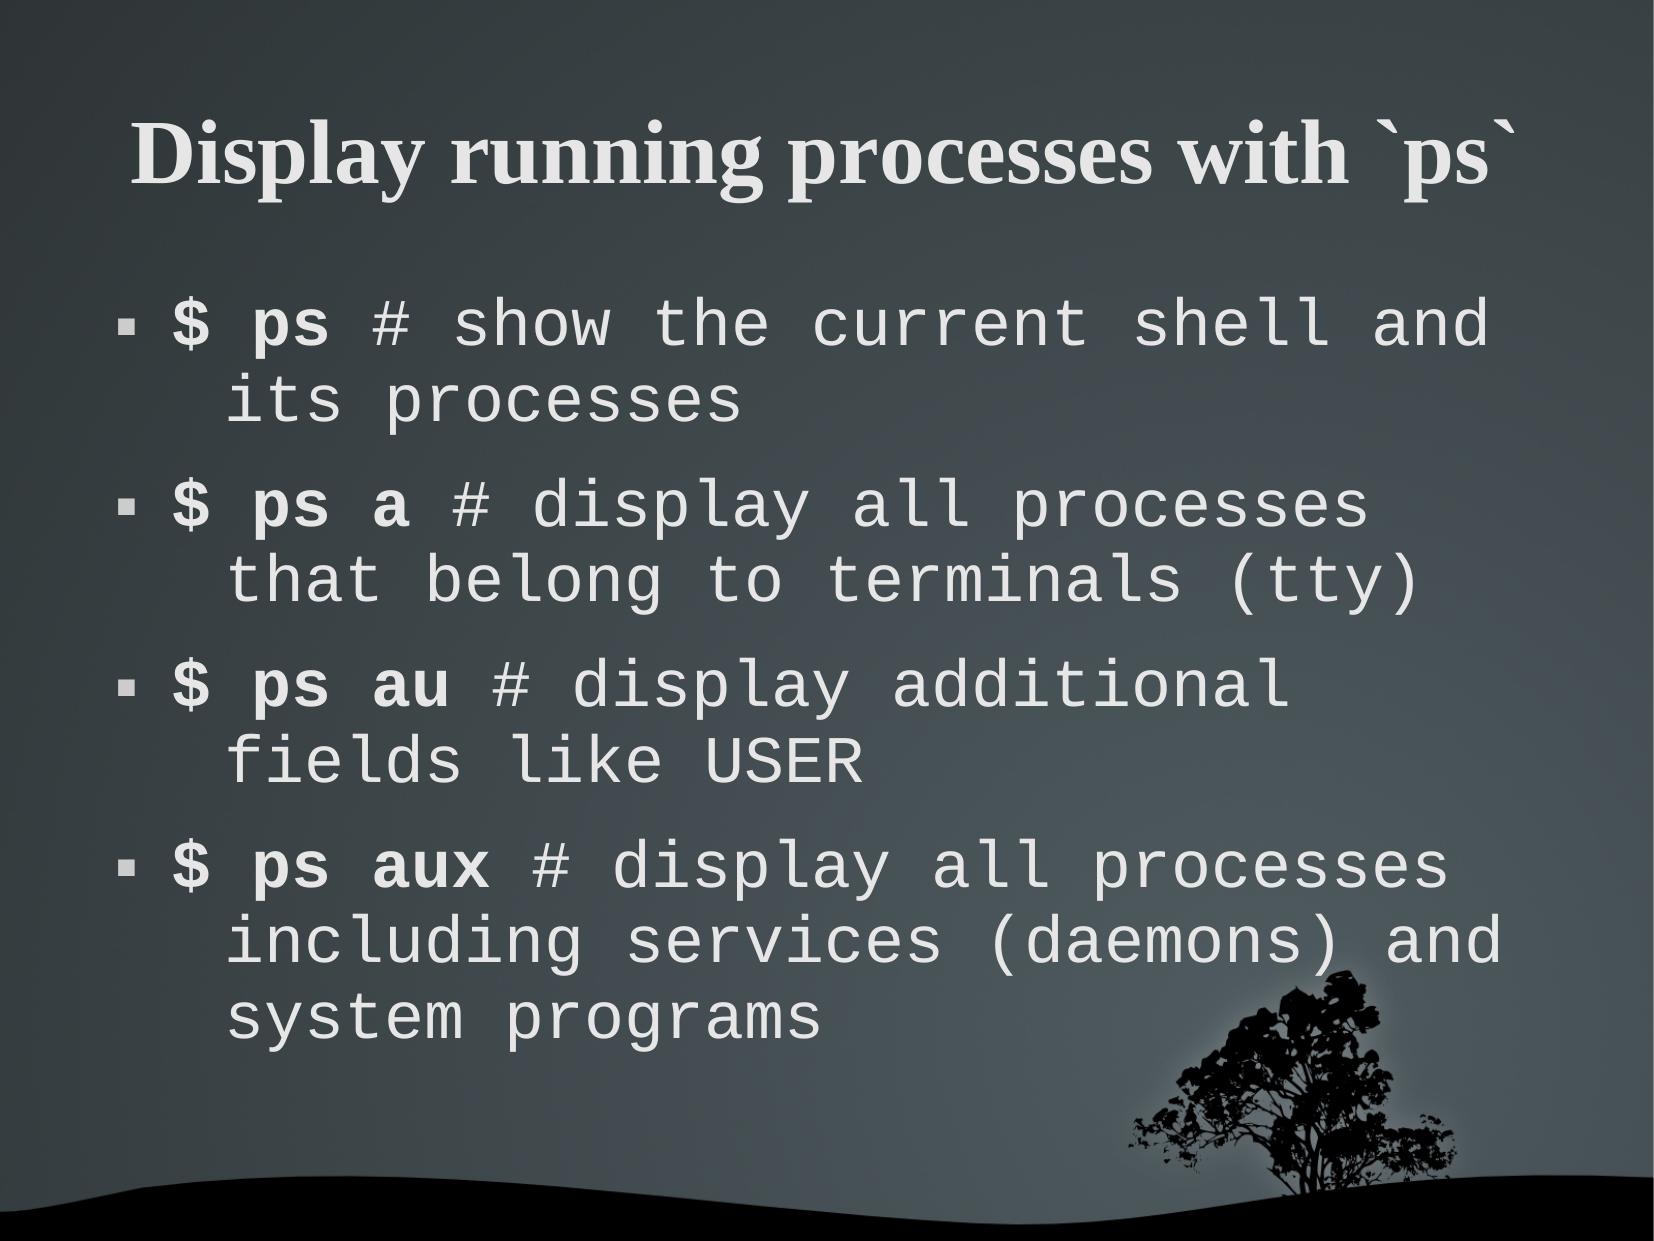

Display running processes with `ps`
# $ ps # show the current shell and its processes
$ ps a # display all processes that belong to terminals (tty)
$ ps au # display additional fields like USER
$ ps aux # display all processes including services (daemons) and system programs